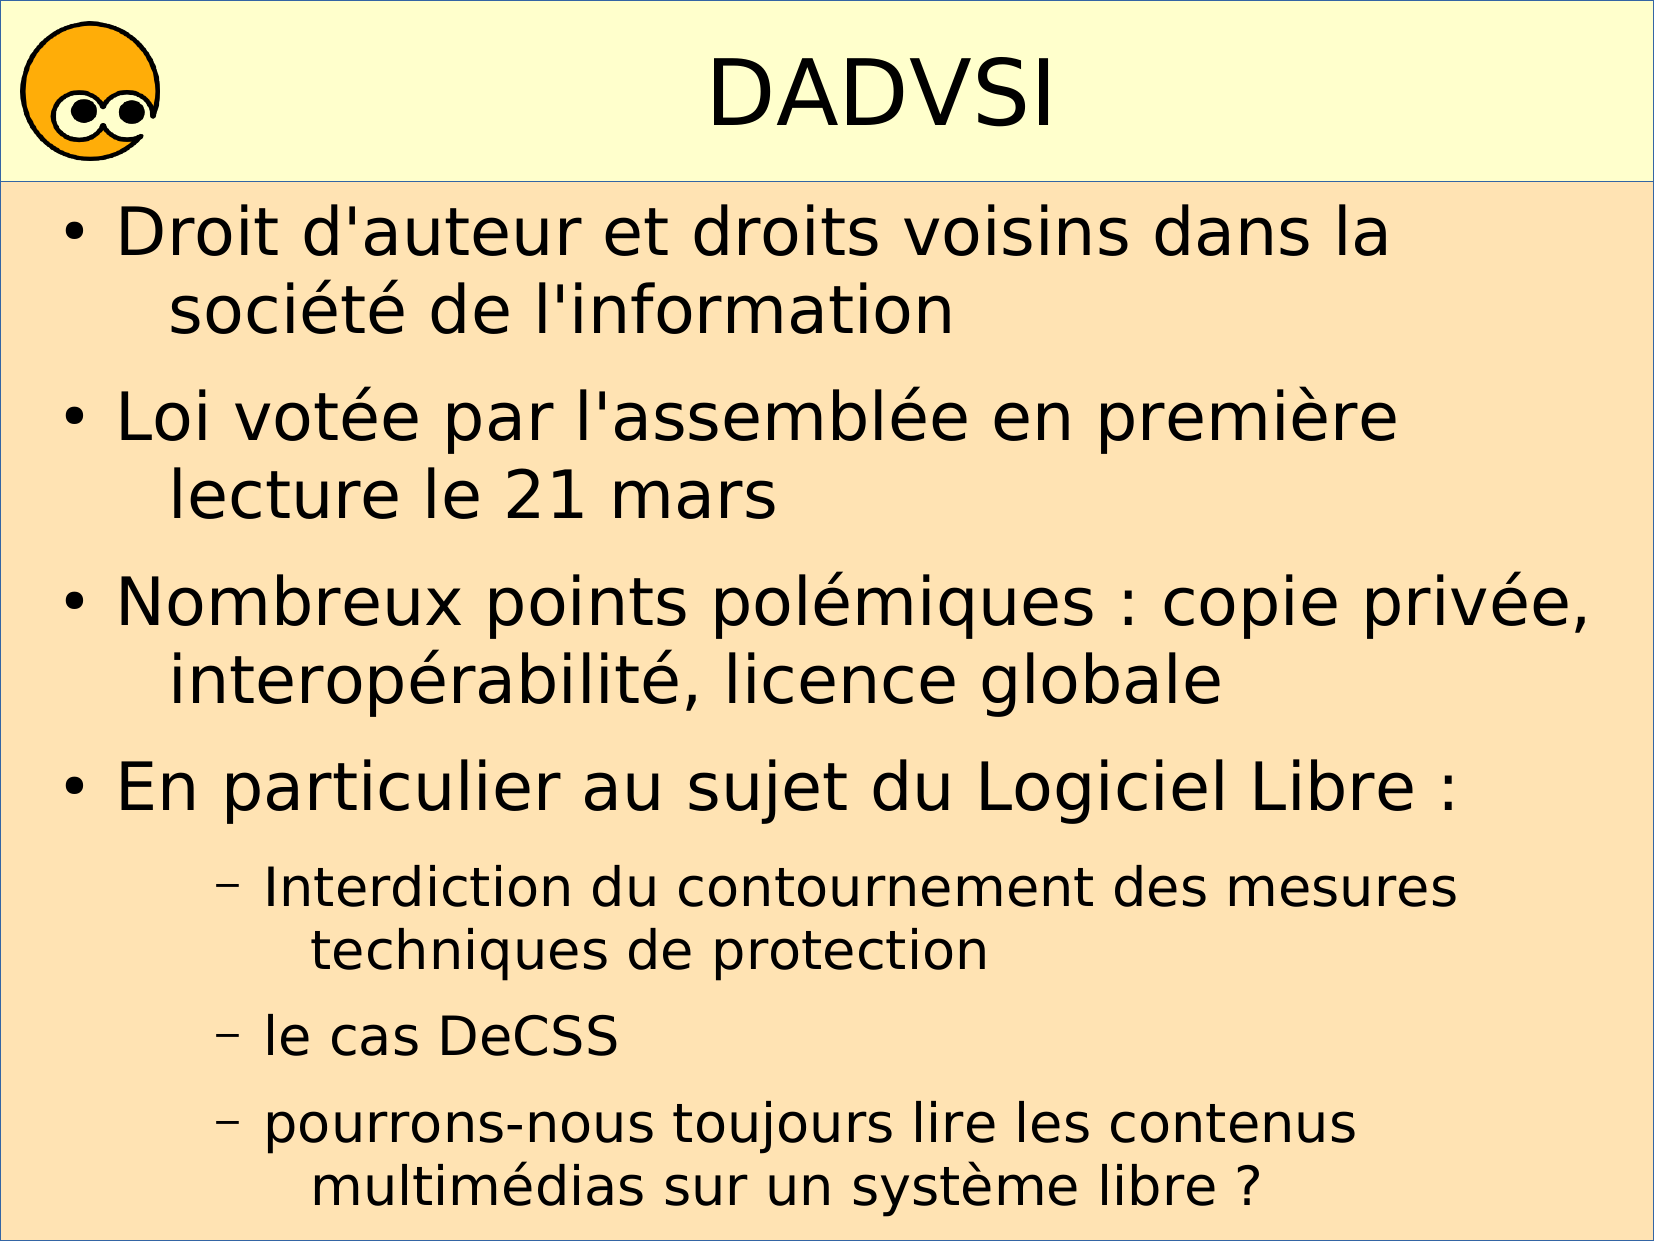

# DADVSI
Droit d'auteur et droits voisins dans la société de l'information
Loi votée par l'assemblée en première lecture le 21 mars
Nombreux points polémiques : copie privée, interopérabilité, licence globale
En particulier au sujet du Logiciel Libre :
Interdiction du contournement des mesures techniques de protection
le cas DeCSS
pourrons-nous toujours lire les contenus multimédias sur un système libre ?